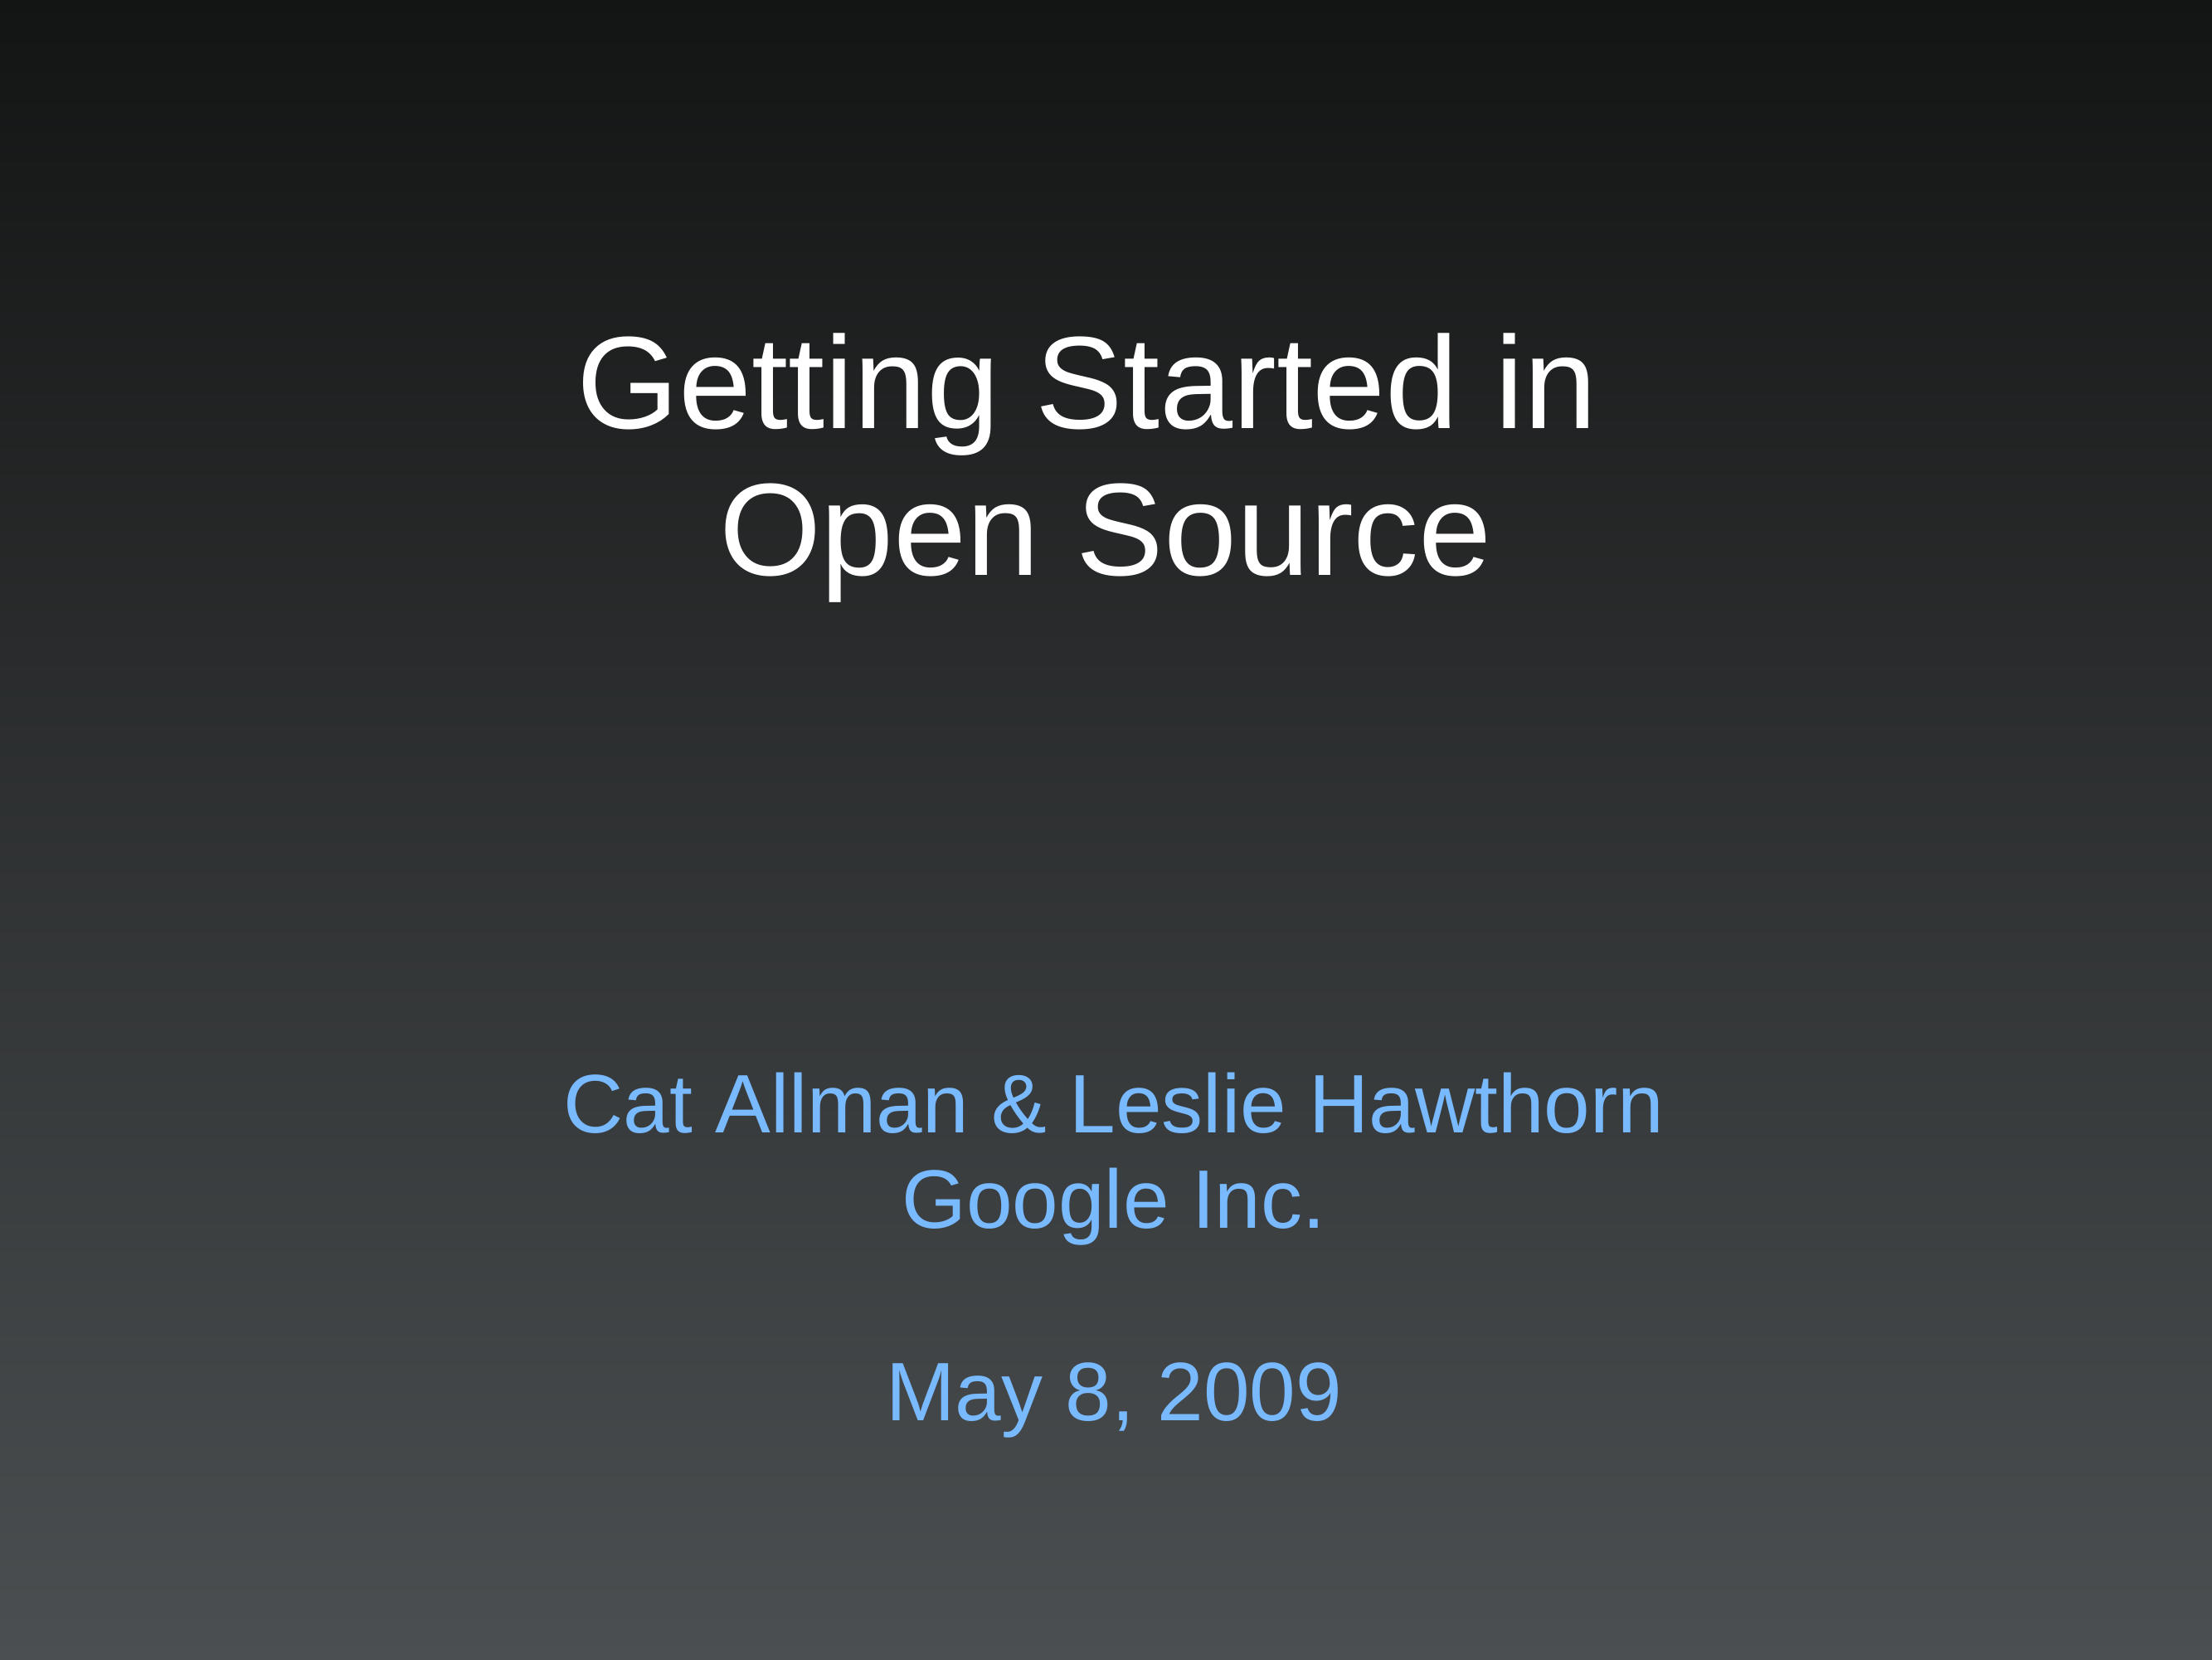

Getting Started in
Open Source
# Cat Allman & Leslie Hawthorn
Google Inc.
May 8, 2009